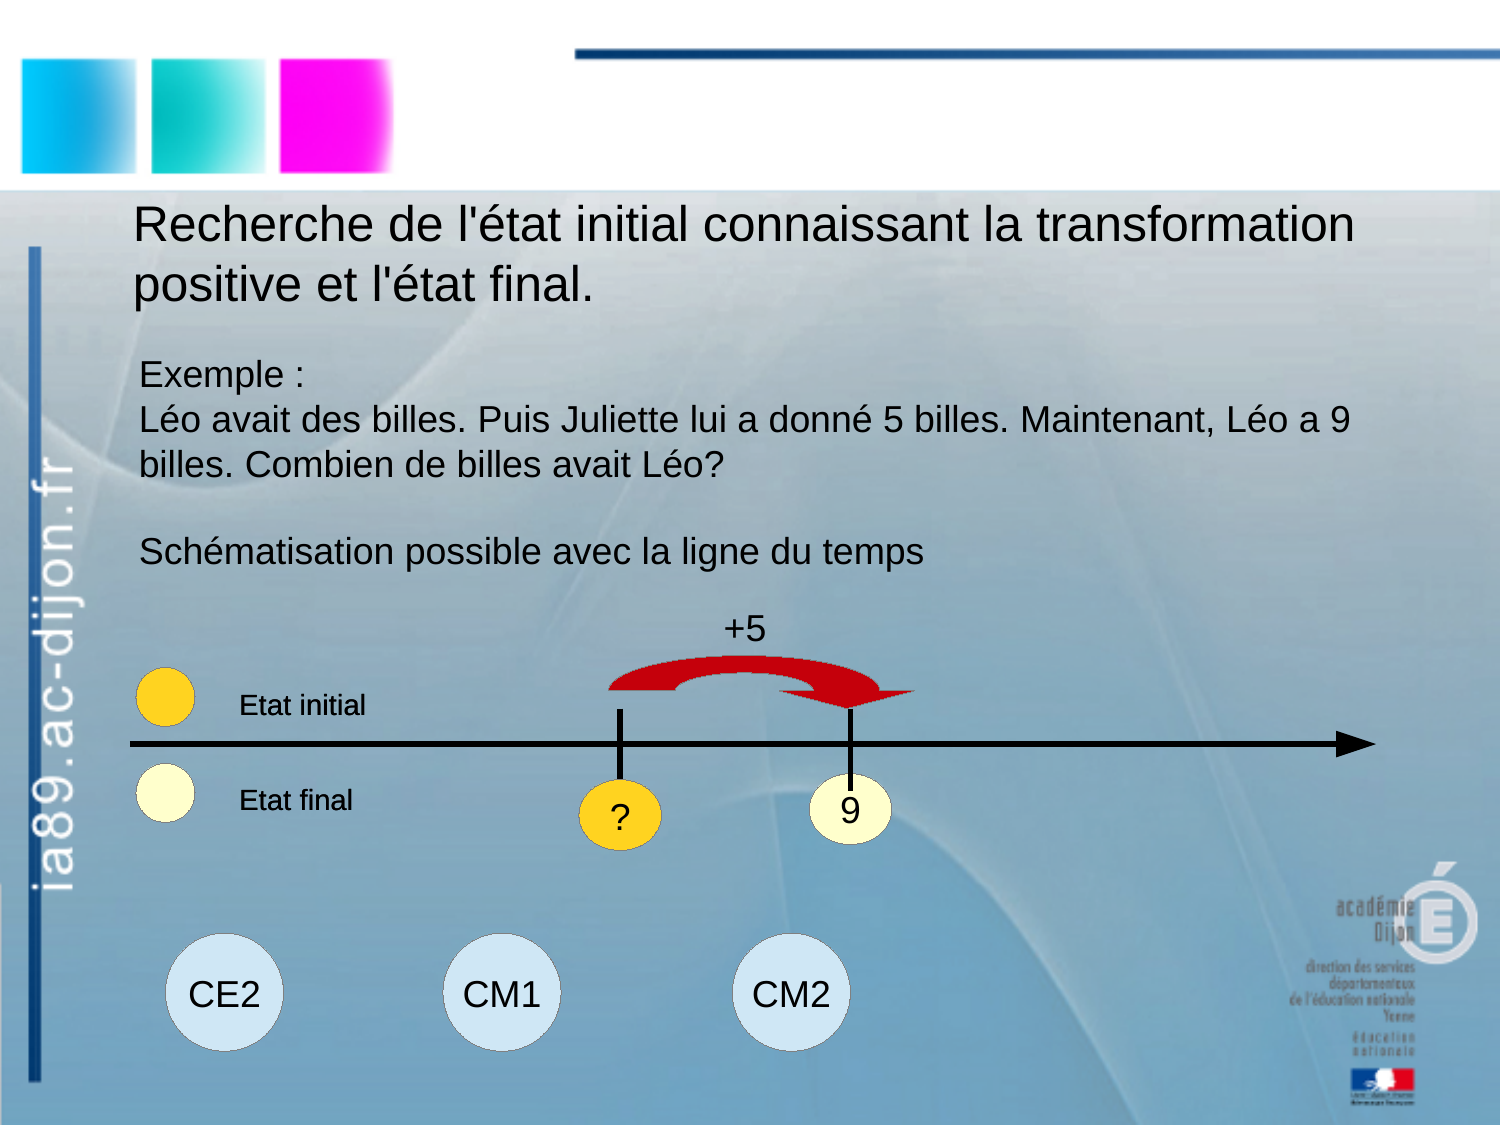

Recherche de l'état initial connaissant la transformation positive et l'état final.
Exemple :
Léo avait des billes. Puis Juliette lui a donné 5 billes. Maintenant, Léo a 9 billes. Combien de billes avait Léo?
Schématisation possible avec la ligne du temps
+5
Etat initial
Etat initial
9
Etat final
Etat final
3
3
?
CE2
CM1
CM2